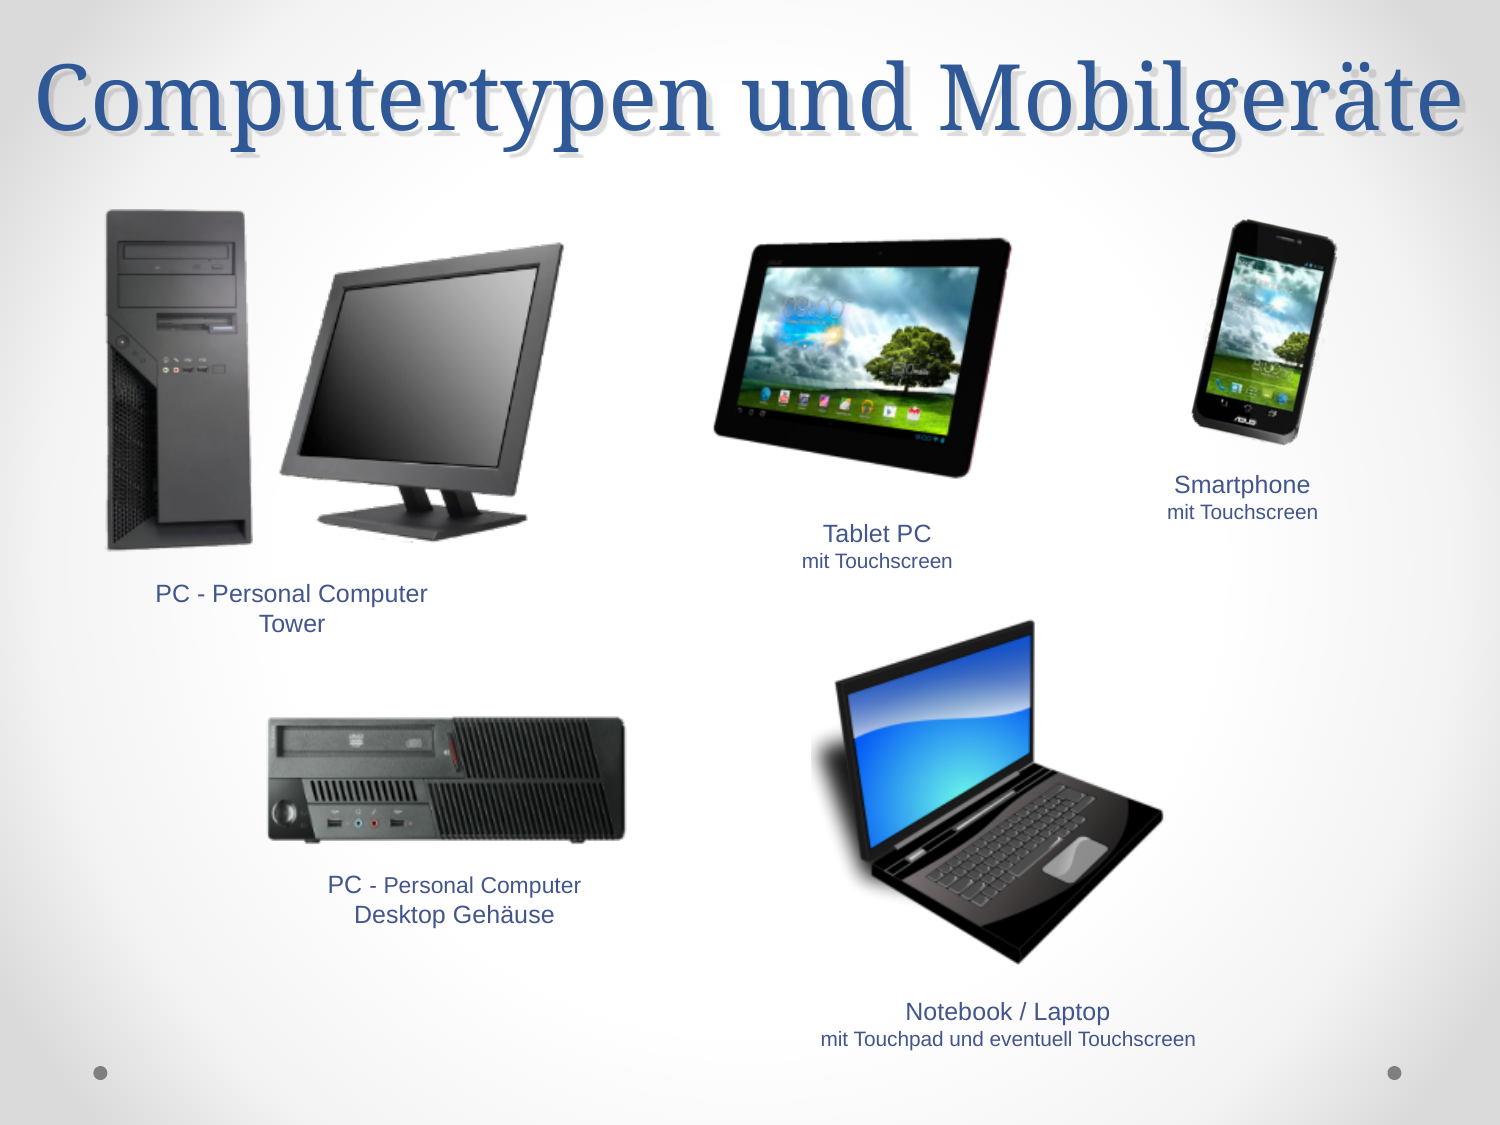

# Computertypen und Mobilgeräte
Smartphone
mit Touchscreen
Tablet PC
mit Touchscreen
PC - Personal Computer
Tower
PC - Personal Computer
Desktop Gehäuse
Notebook / Laptop
mit Touchpad und eventuell Touchscreen